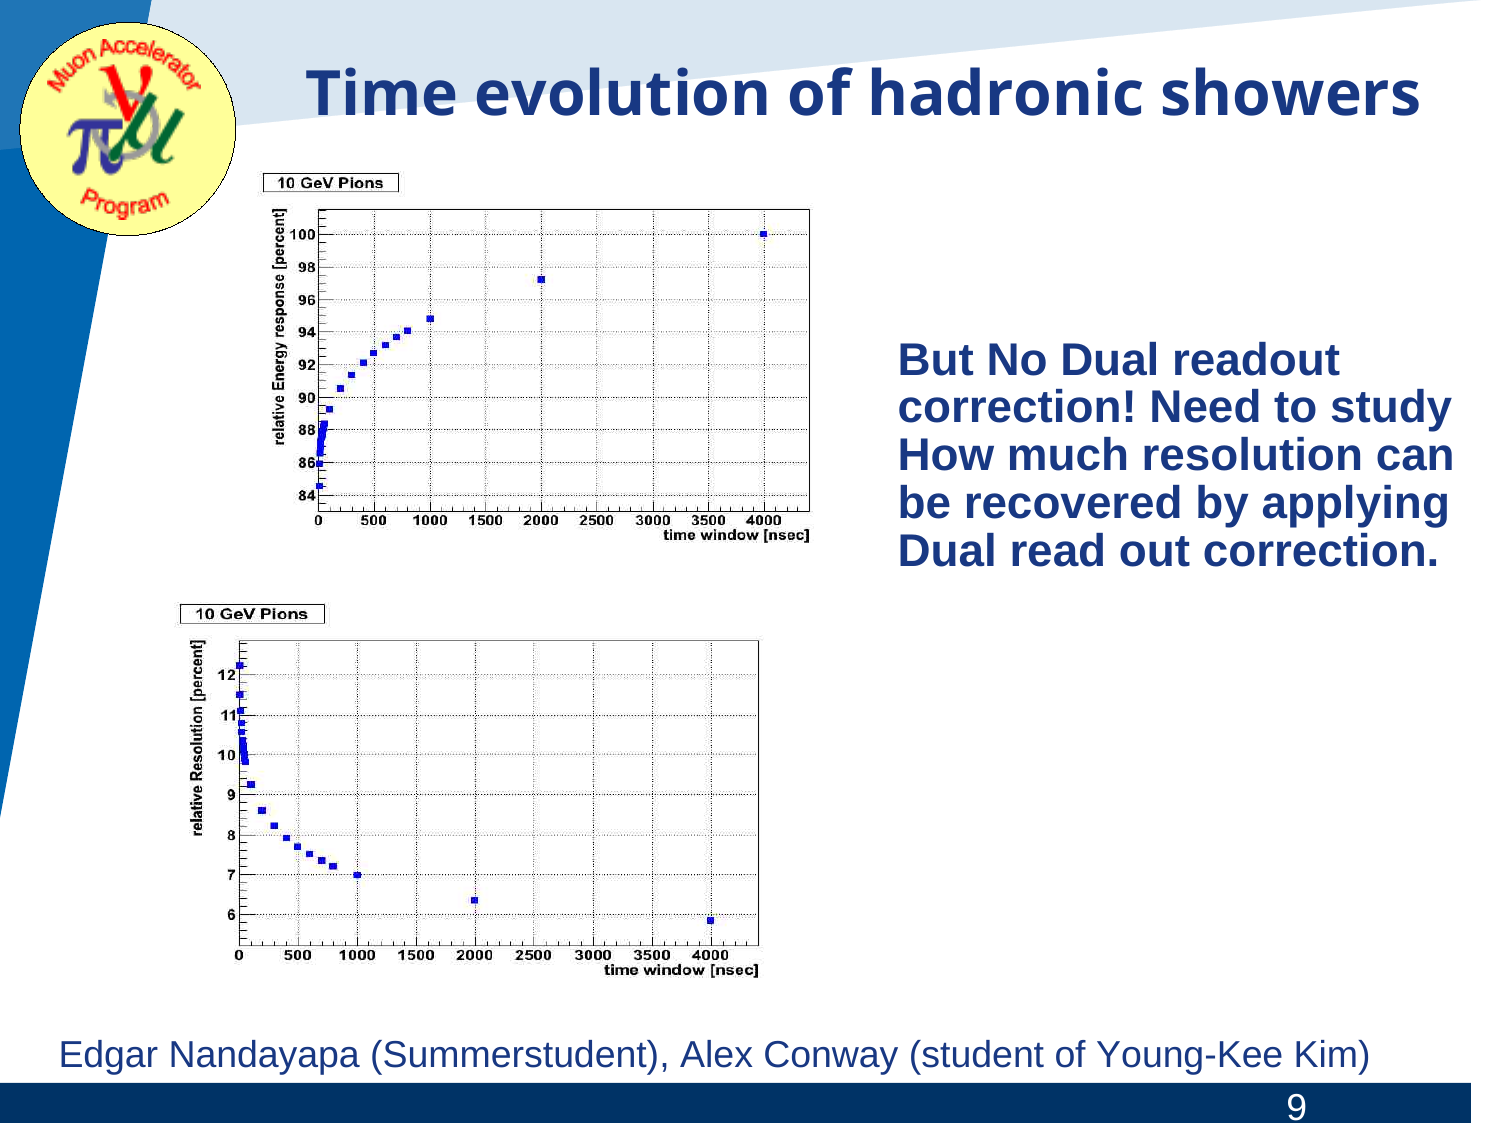

# Time evolution of hadronic showers
But No Dual readout
correction! Need to study
How much resolution can
be recovered by applying
Dual read out correction.
 Edgar Nandayapa (Summerstudent), Alex Conway (student of Young-Kee Kim)